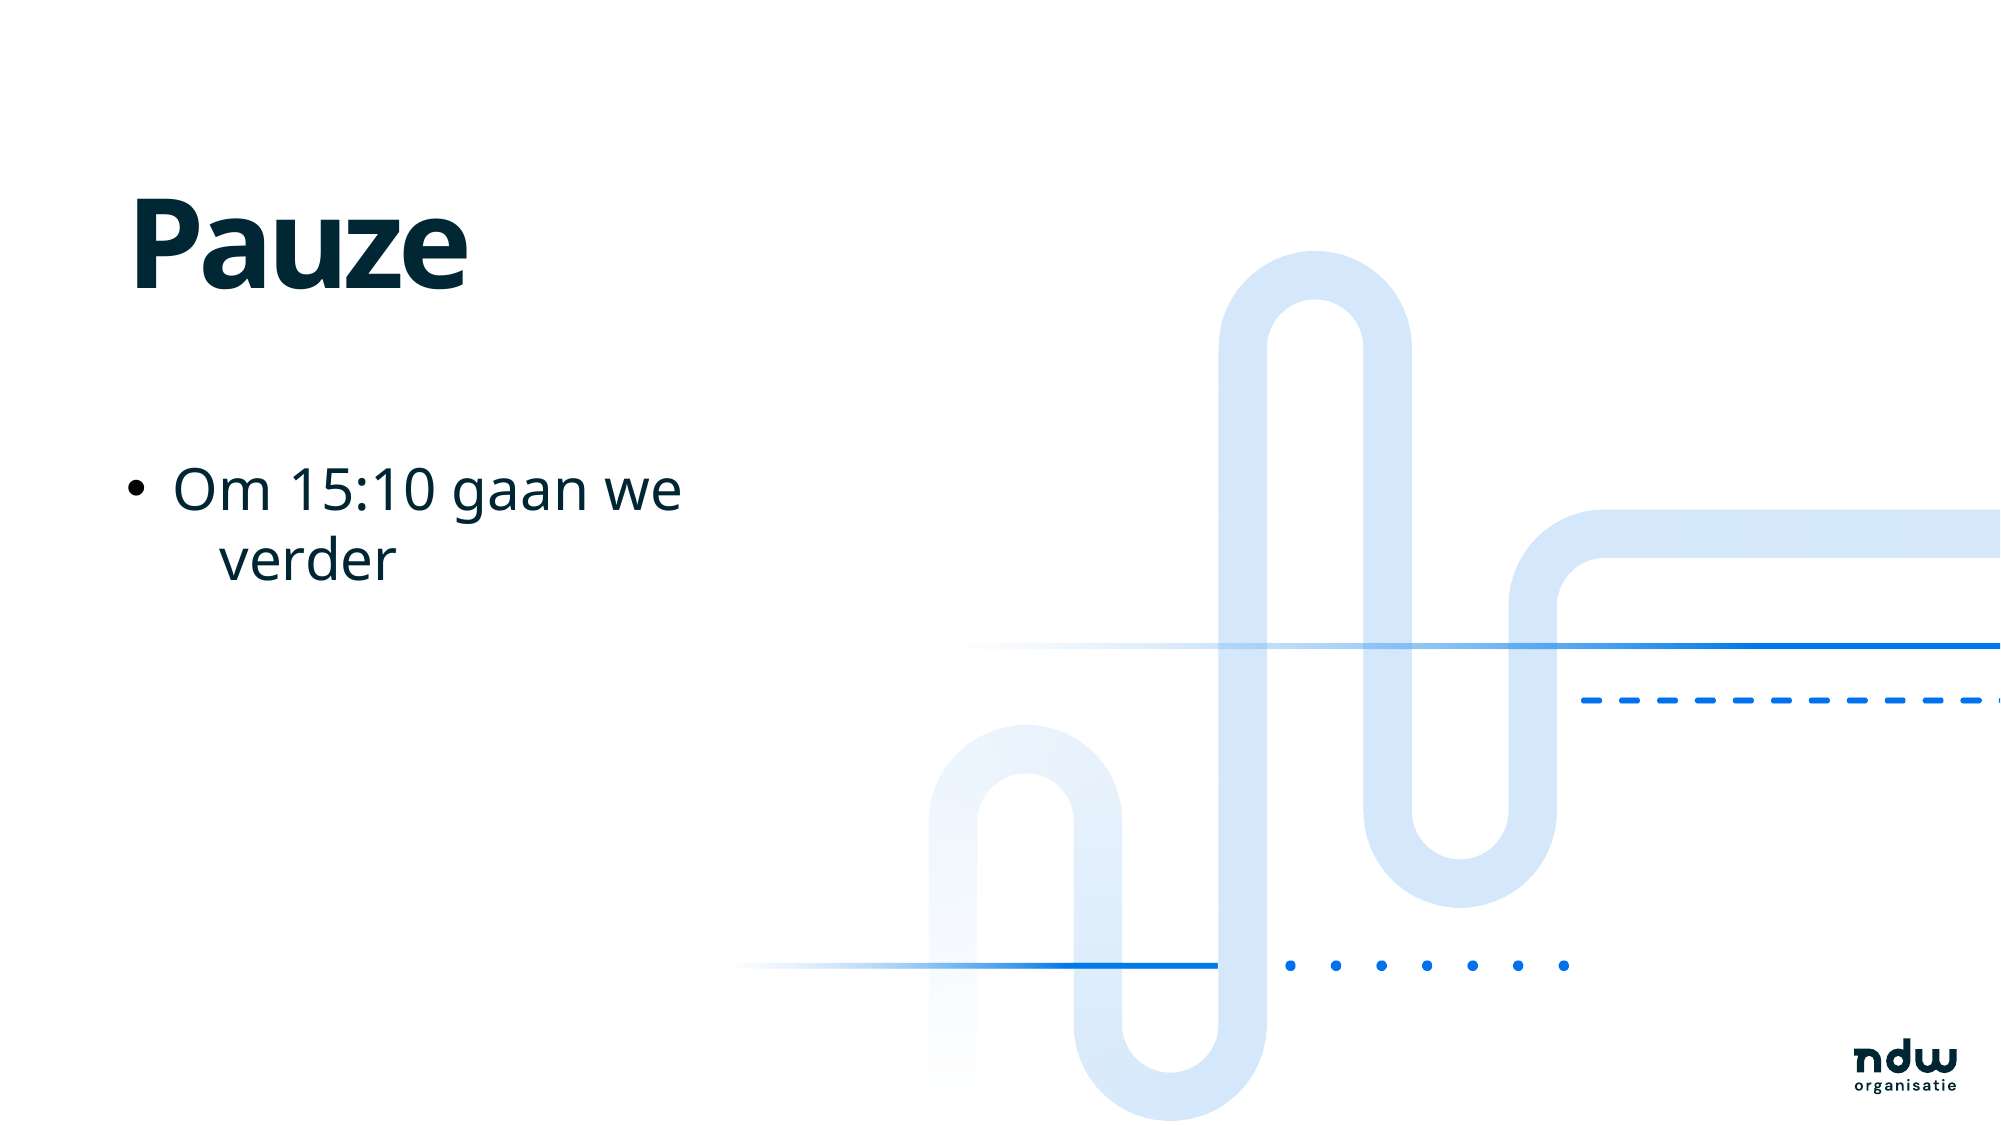

# Pauze
Om 15:10 gaan we verder